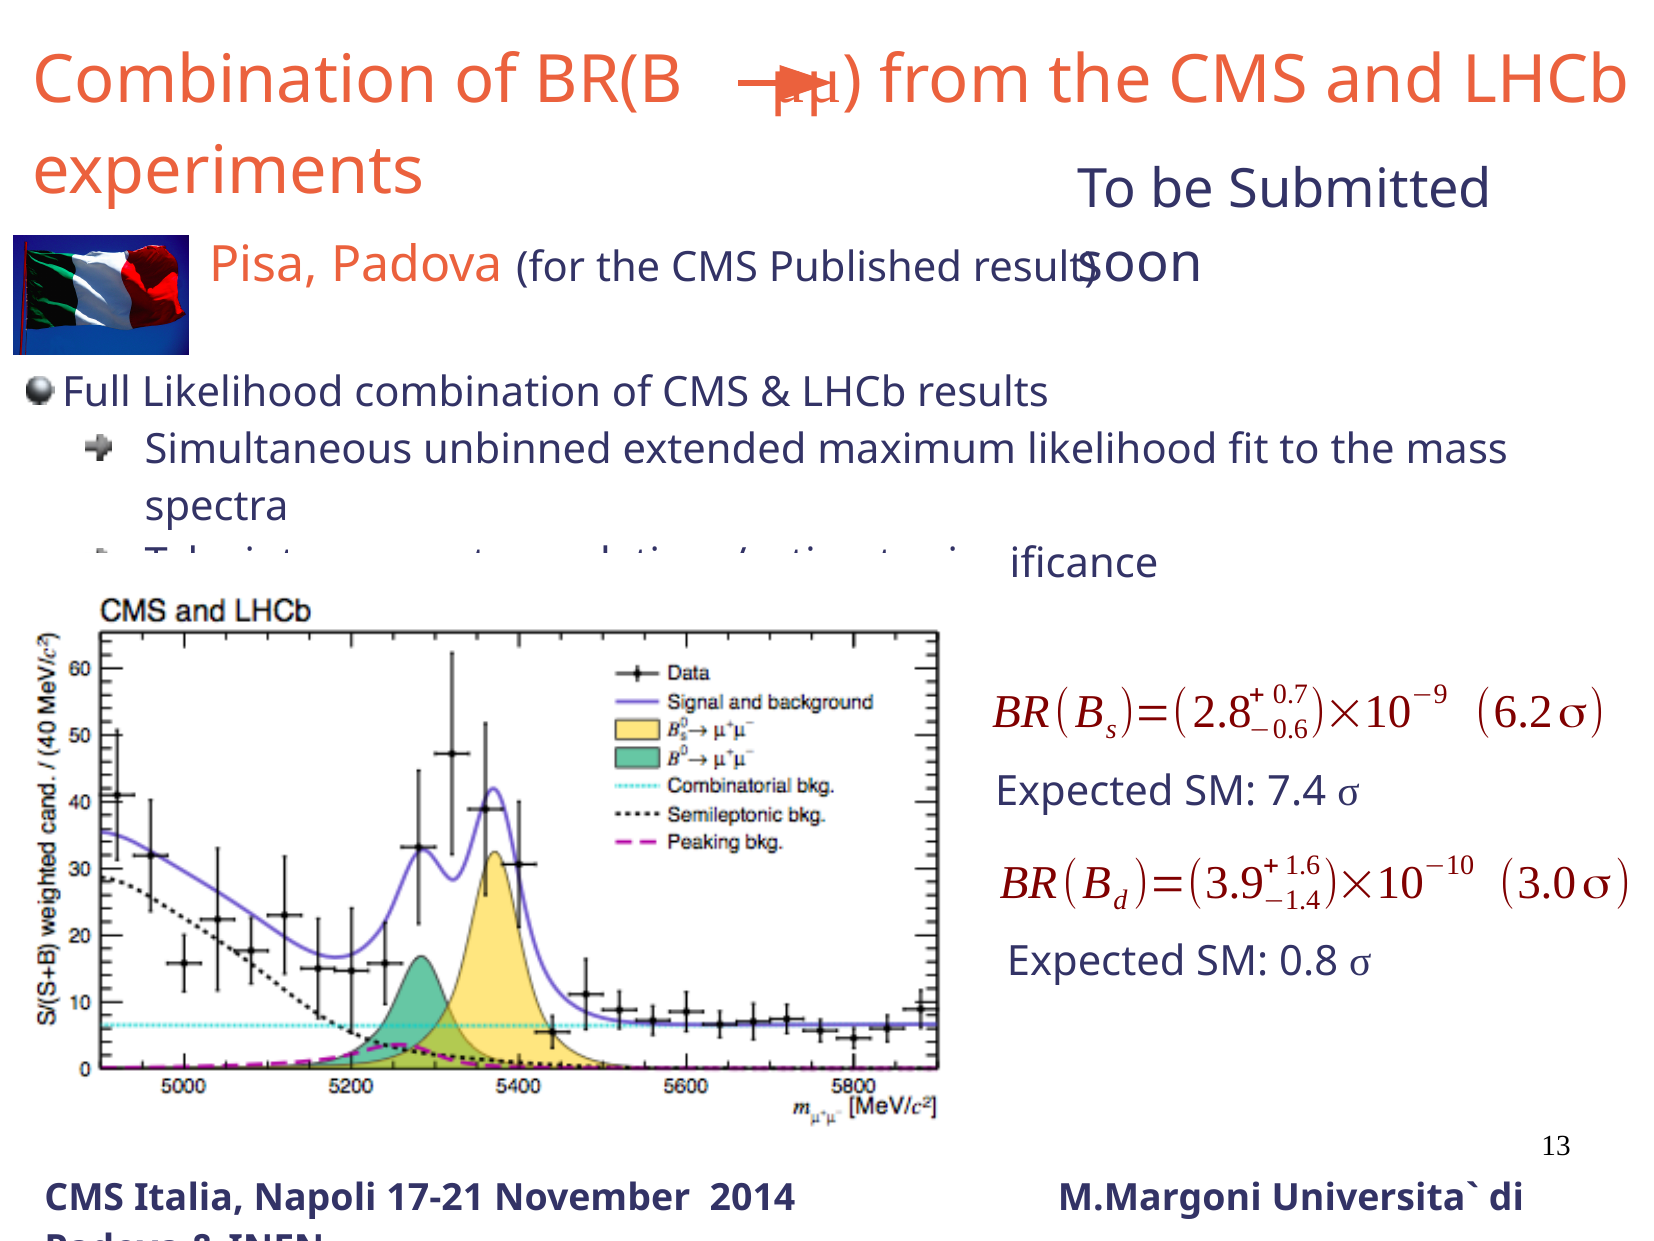

Combination of BR(B μμ) from the CMS and LHCb experiments
To be Submitted soon
Pisa, Padova (for the CMS Published result)
Full Likelihood combination of CMS & LHCb results
Simultaneous unbinned extended maximum likelihood fit to the mass spectra
Take into account correlations/estimate significance
Expected SM: 7.4 σ
Expected SM: 0.8 σ
13
CMS Italia, Napoli 17-21 November 2014 M.Margoni Universita` di Padova & INFN